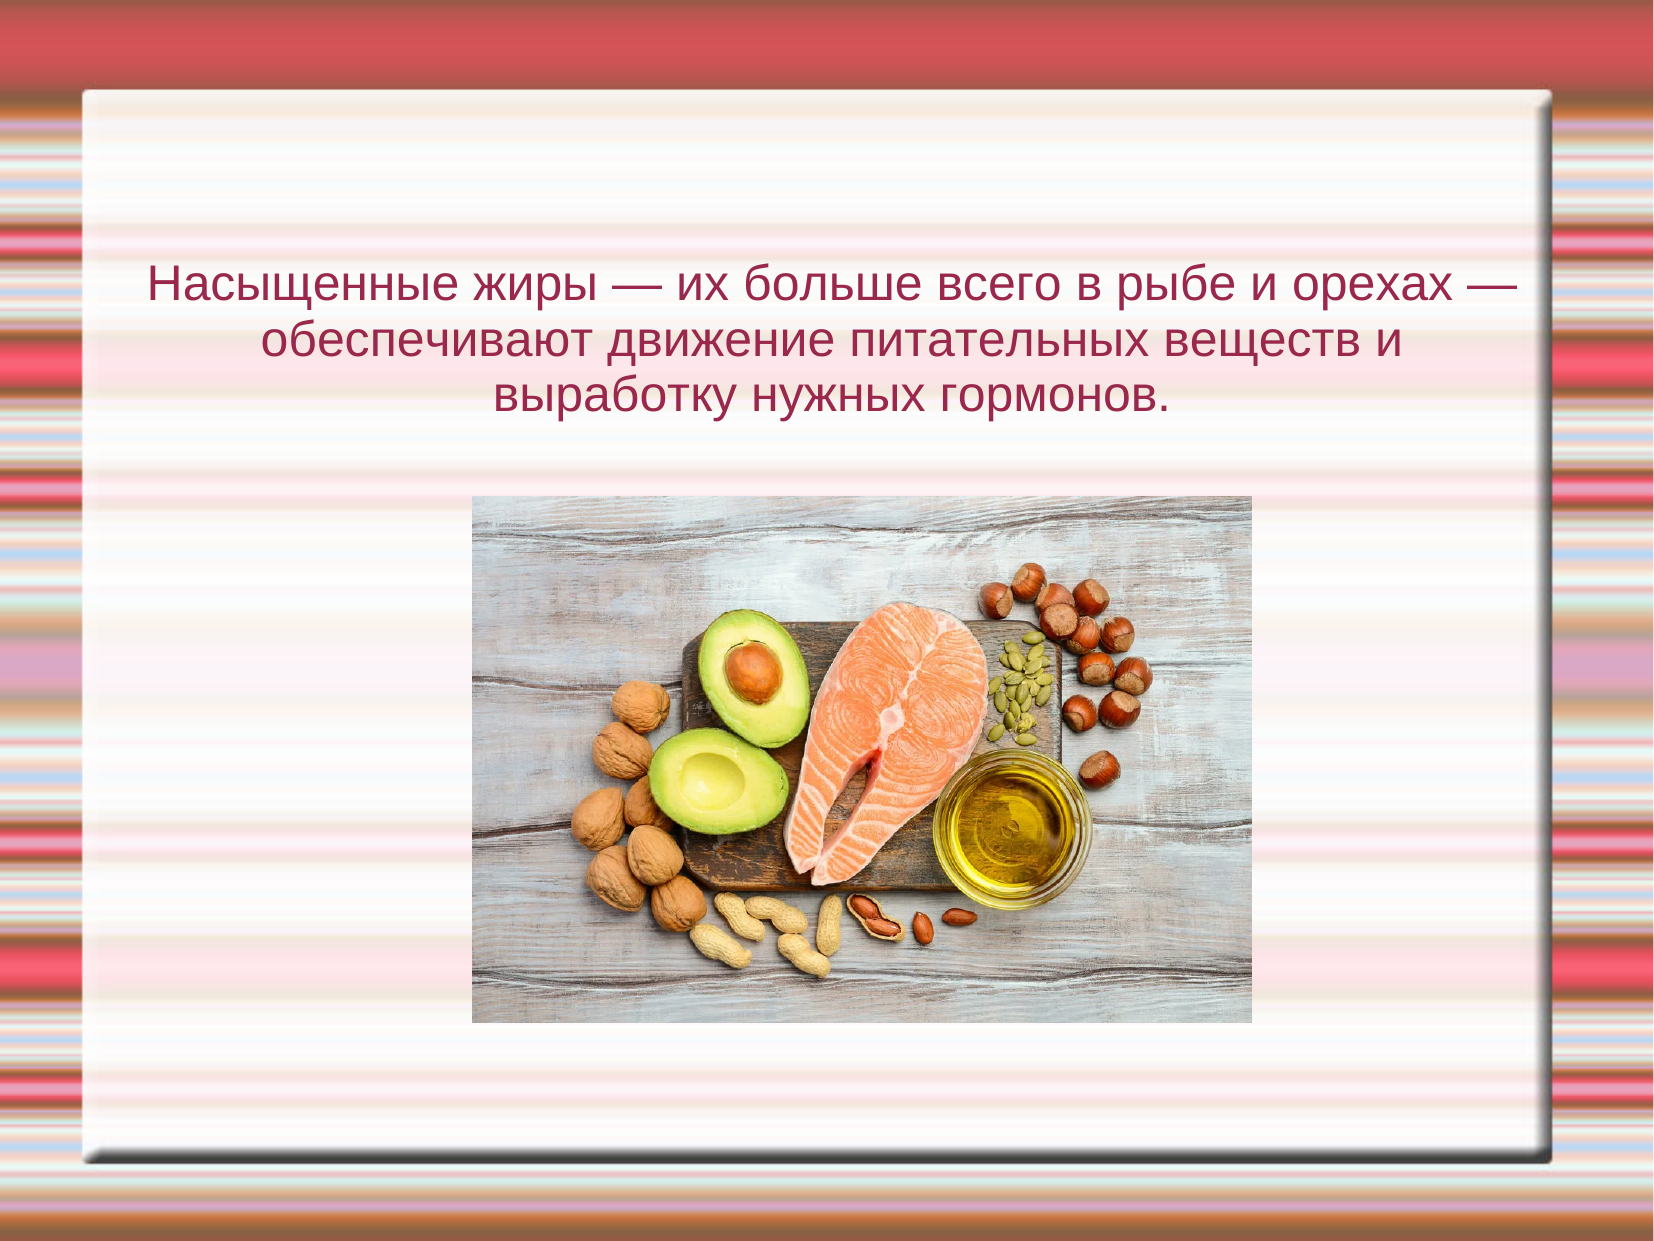

# Насыщенные жиры — их больше всего в рыбе и орехах — обеспечивают движение питательных веществ и выработку нужных гормонов.